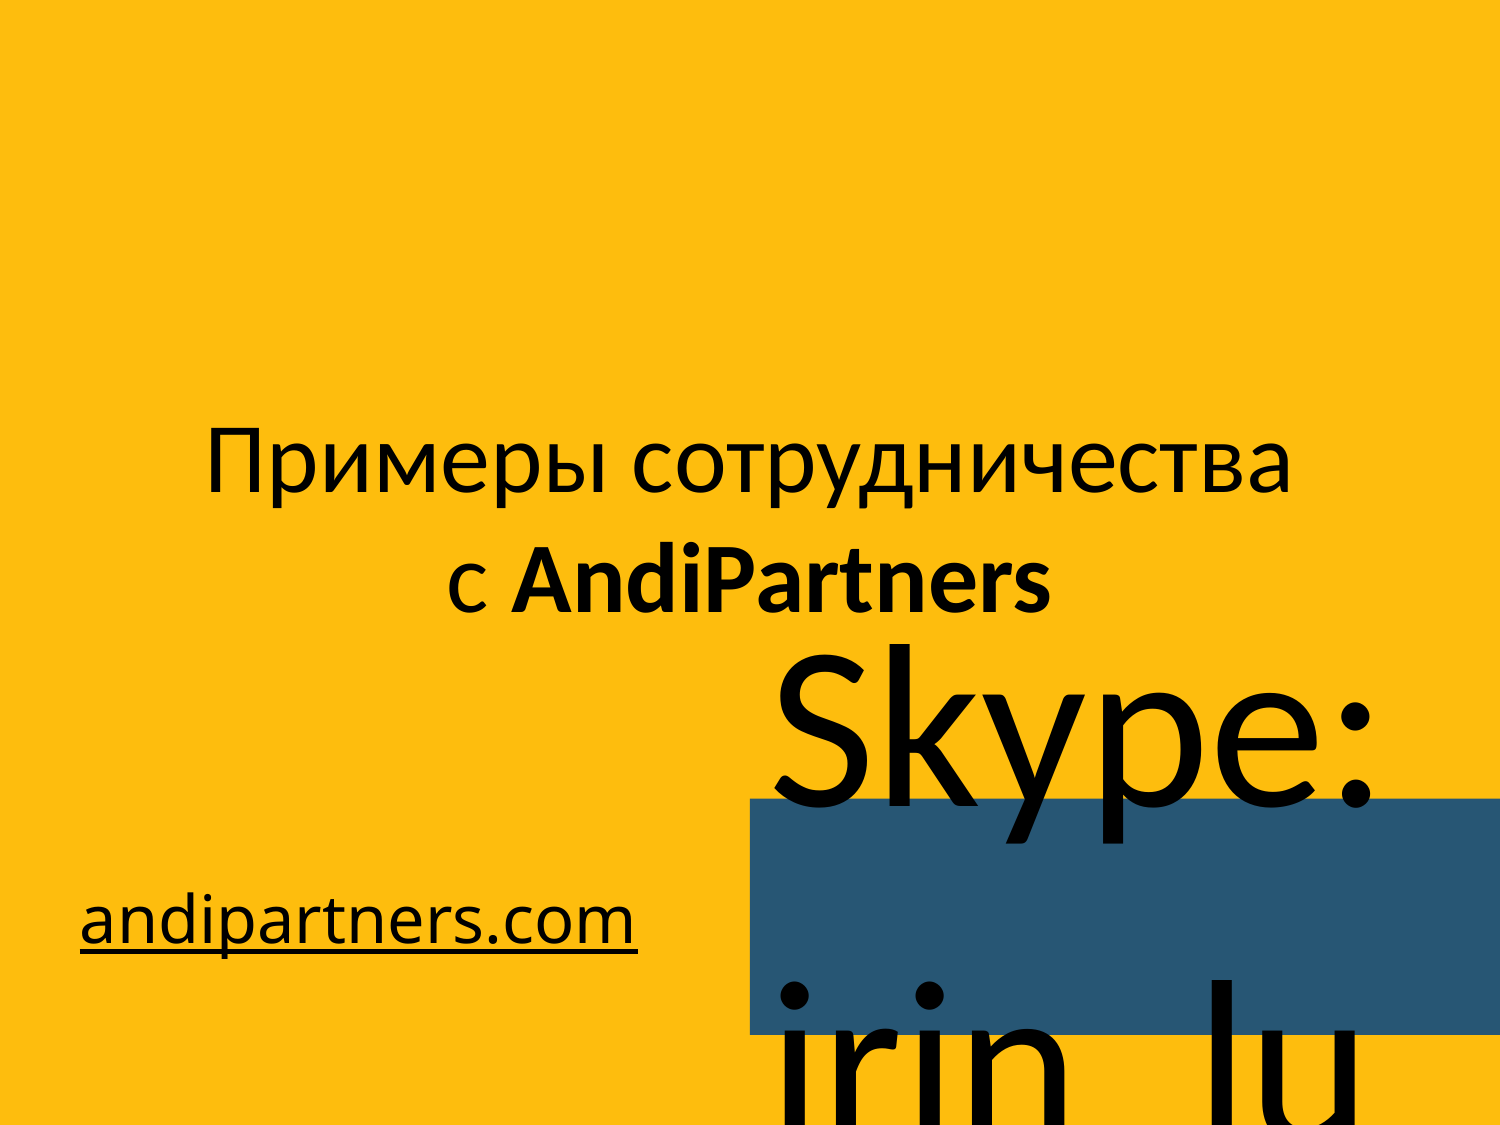

# Примеры сотрудничества с AndiPartners
Skype: irin_lugovaya
andipartners.com